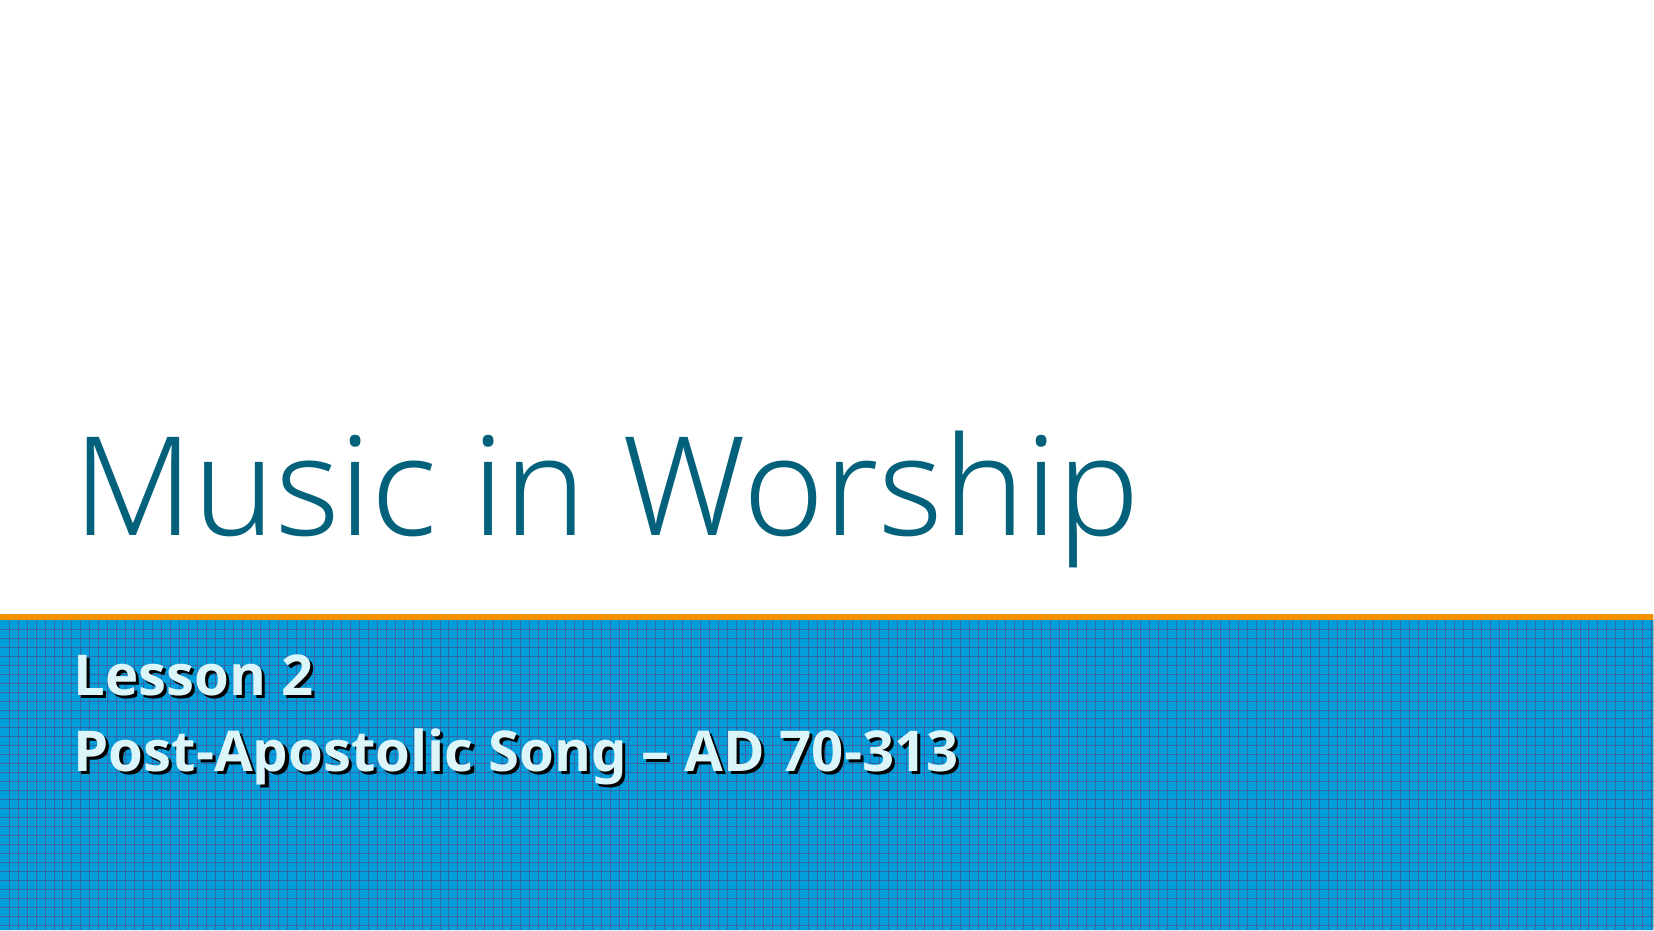

# Music in Worship
Lesson 2
Post-Apostolic Song – AD 70-313